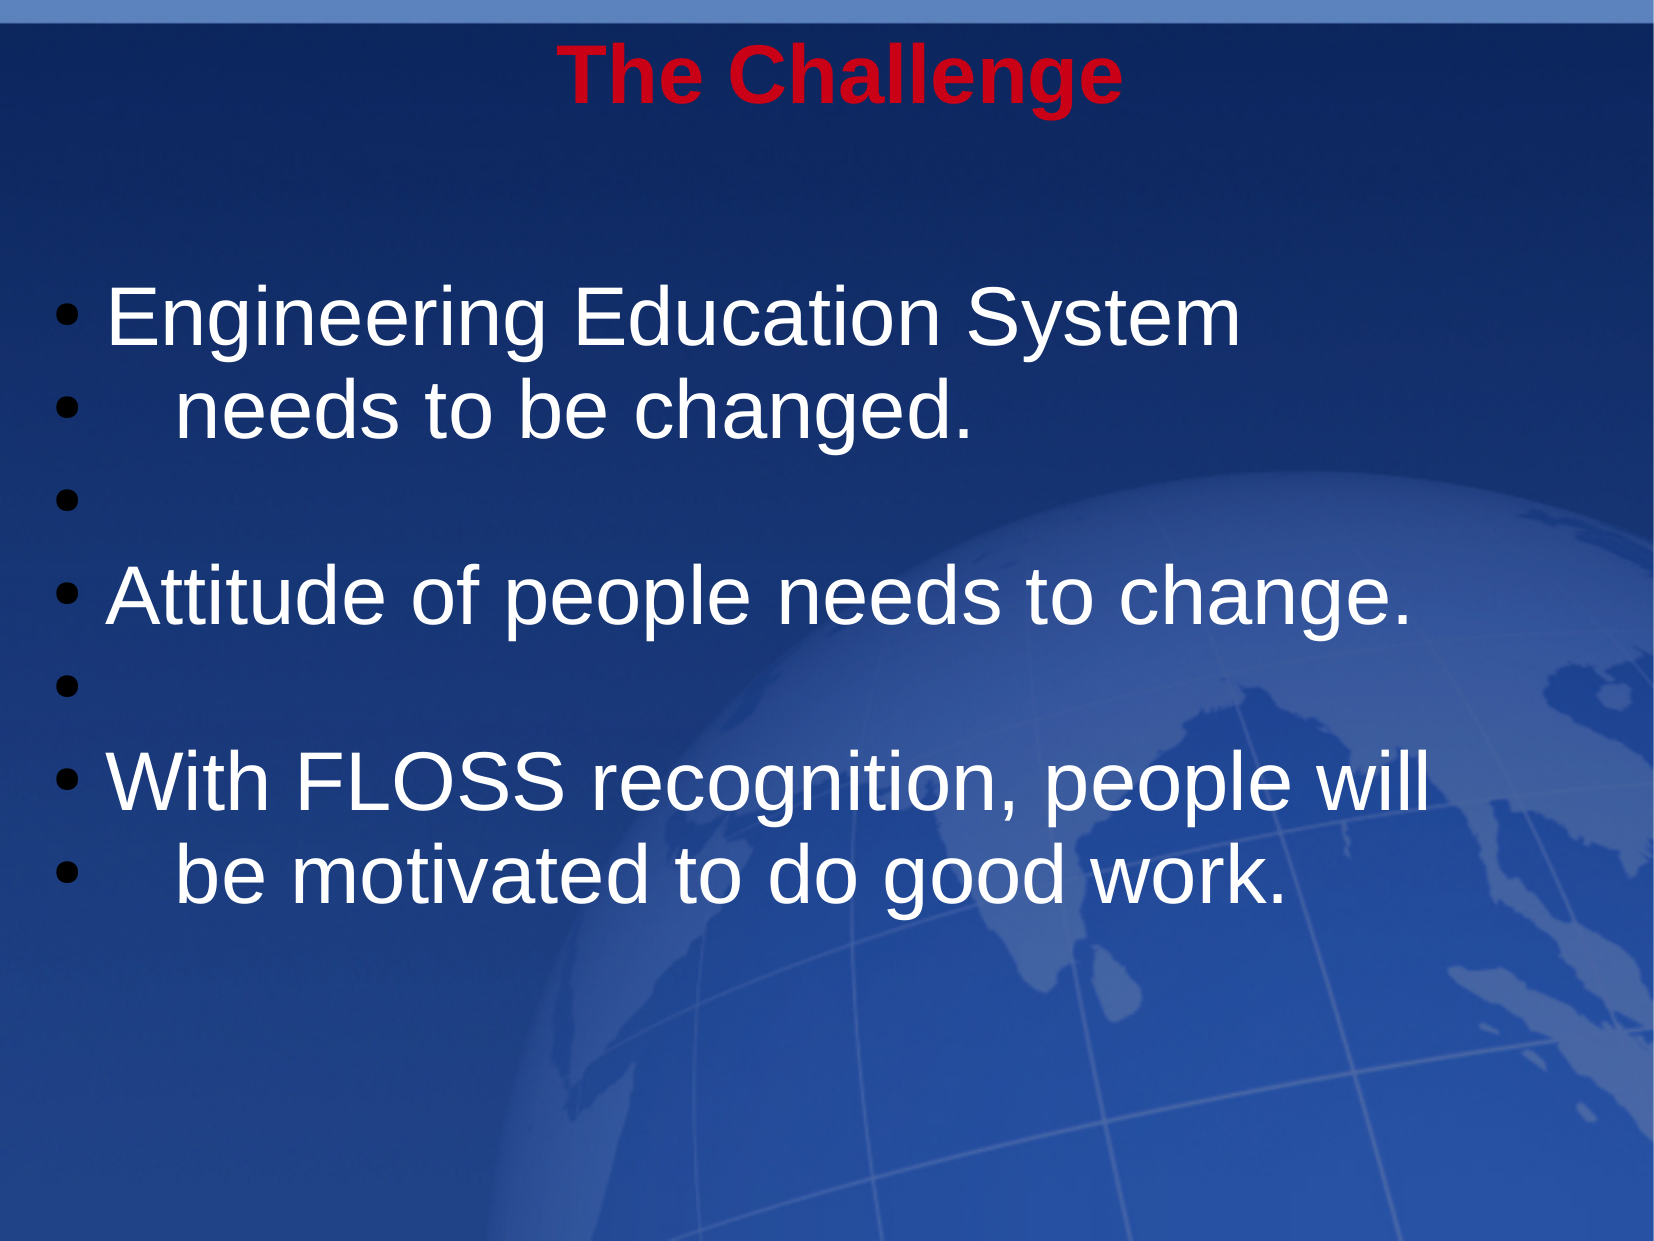

The Challenge
 Engineering Education System
 needs to be changed.
 Attitude of people needs to change.
 With FLOSS recognition, people will
 be motivated to do good work.